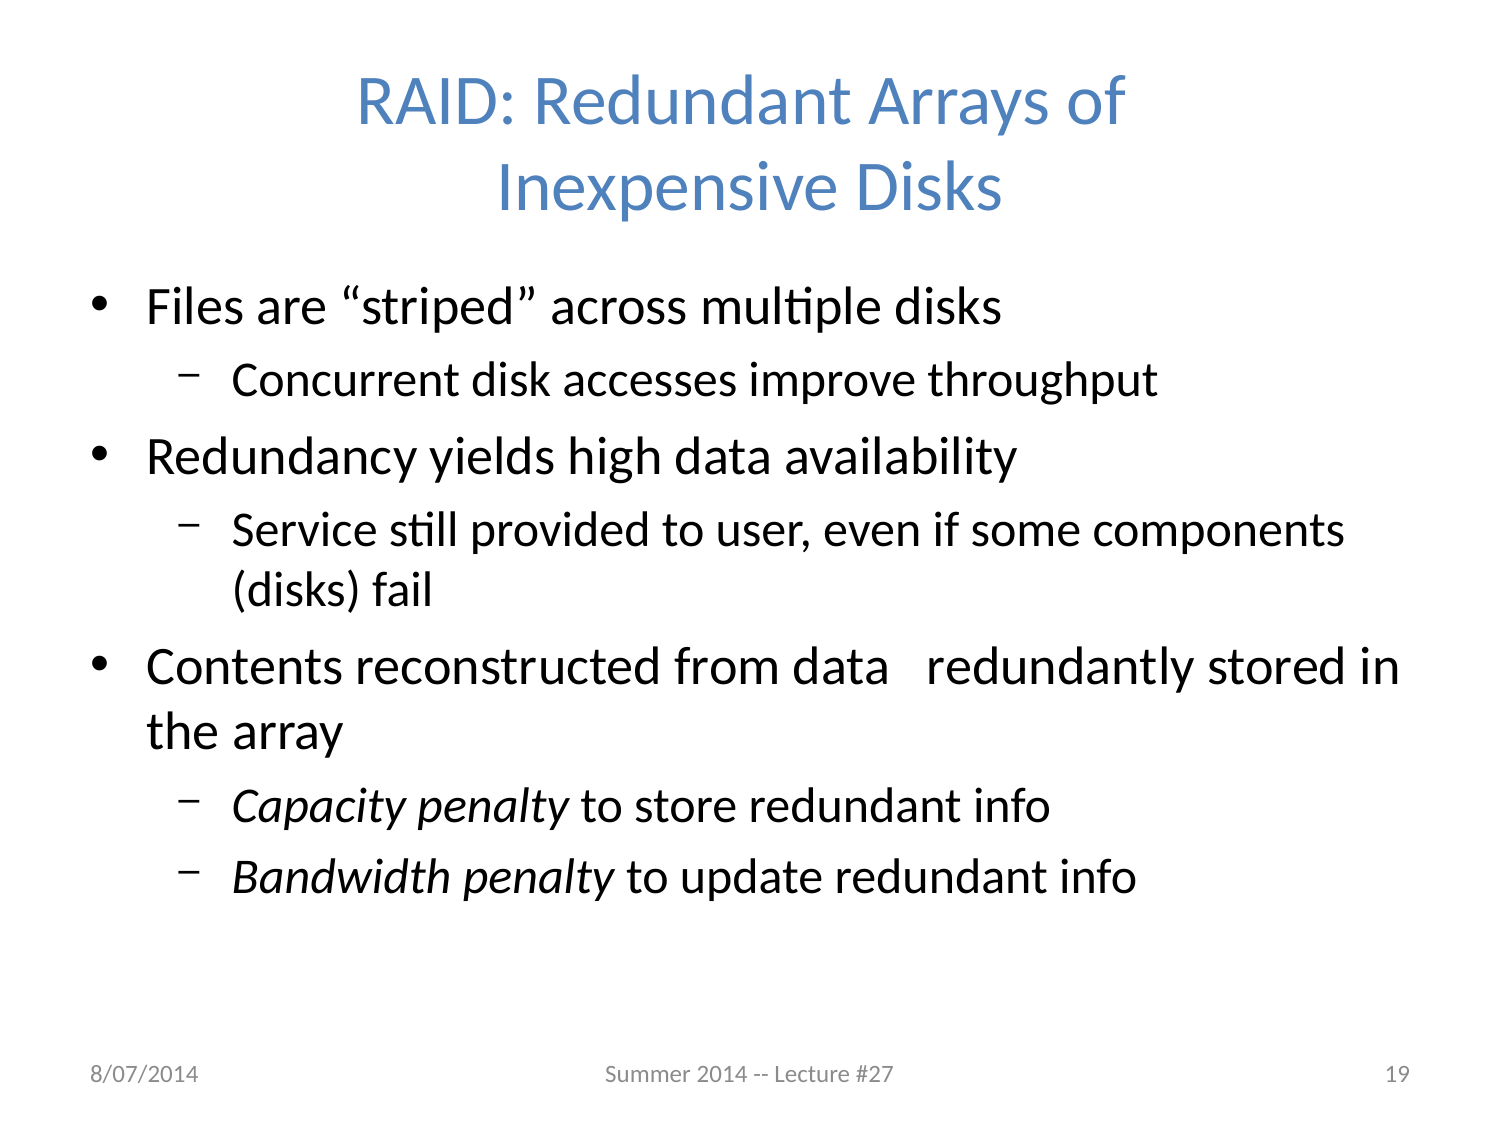

# RAID: Redundant Arrays of Inexpensive Disks
Files are “striped” across multiple disks
Concurrent disk accesses improve throughput
Redundancy yields high data availability
Service still provided to user, even if some components (disks) fail
Contents reconstructed from data redundantly stored in the array
Capacity penalty to store redundant info
Bandwidth penalty to update redundant info
8/07/2014
Summer 2014 -- Lecture #27